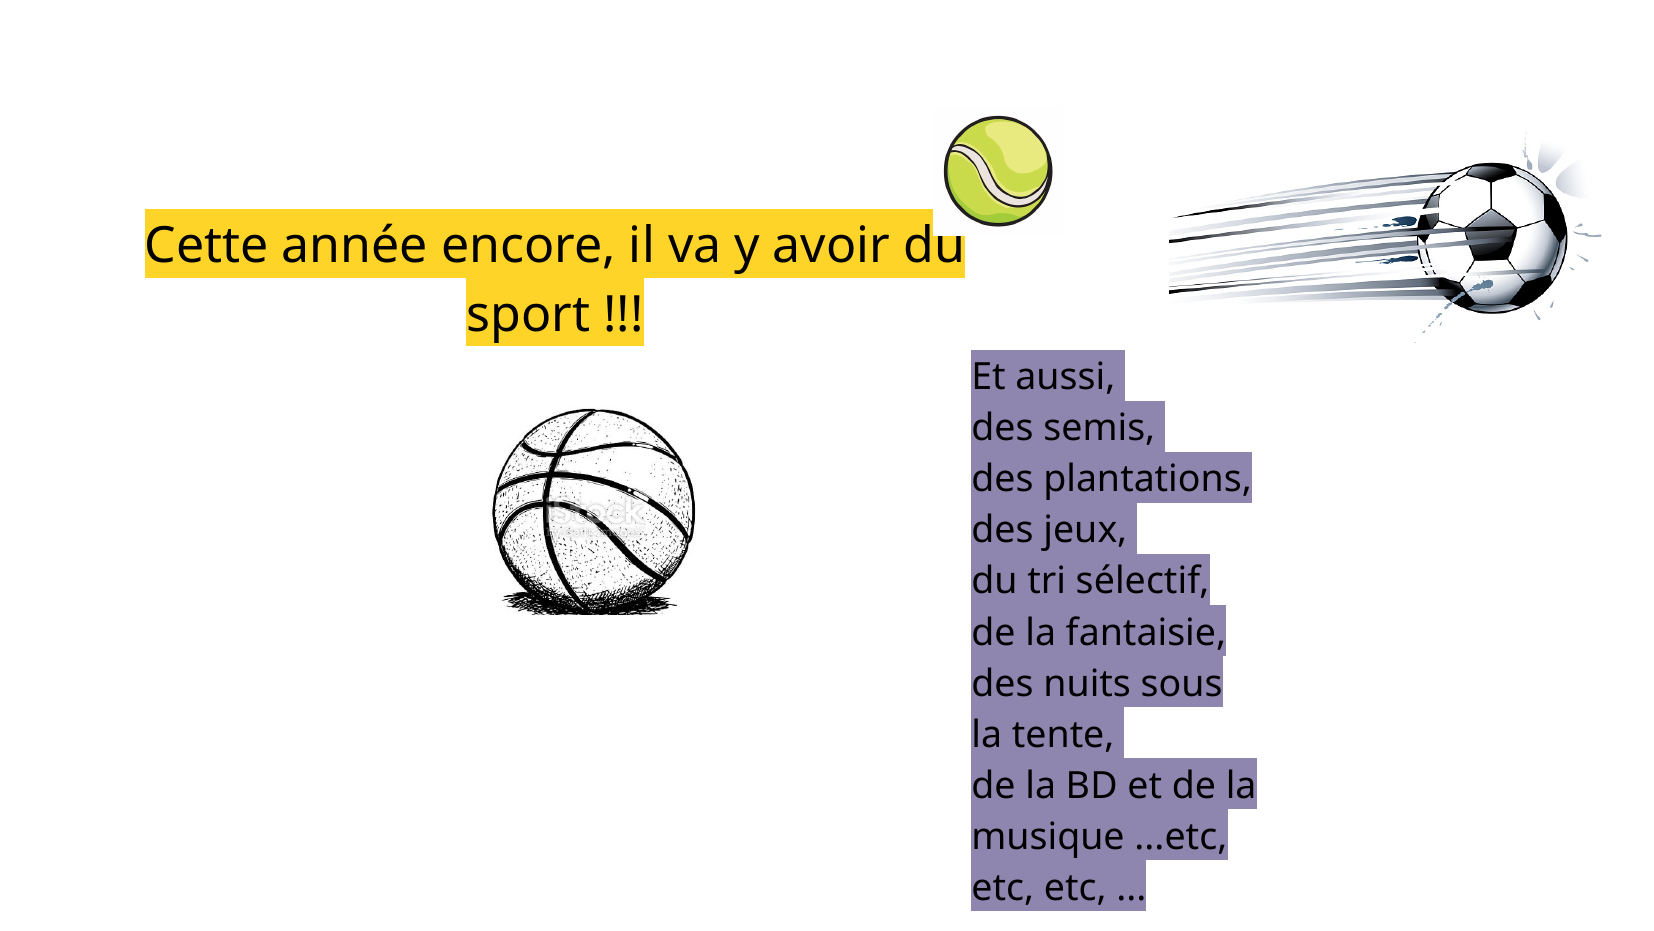

# Cette année encore, il va y avoir du sport !!!
Et aussi,
des semis,
des plantations,
des jeux,
du tri sélectif,
de la fantaisie,
des nuits sous la tente,
de la BD et de la musique ...etc, etc, etc, ...